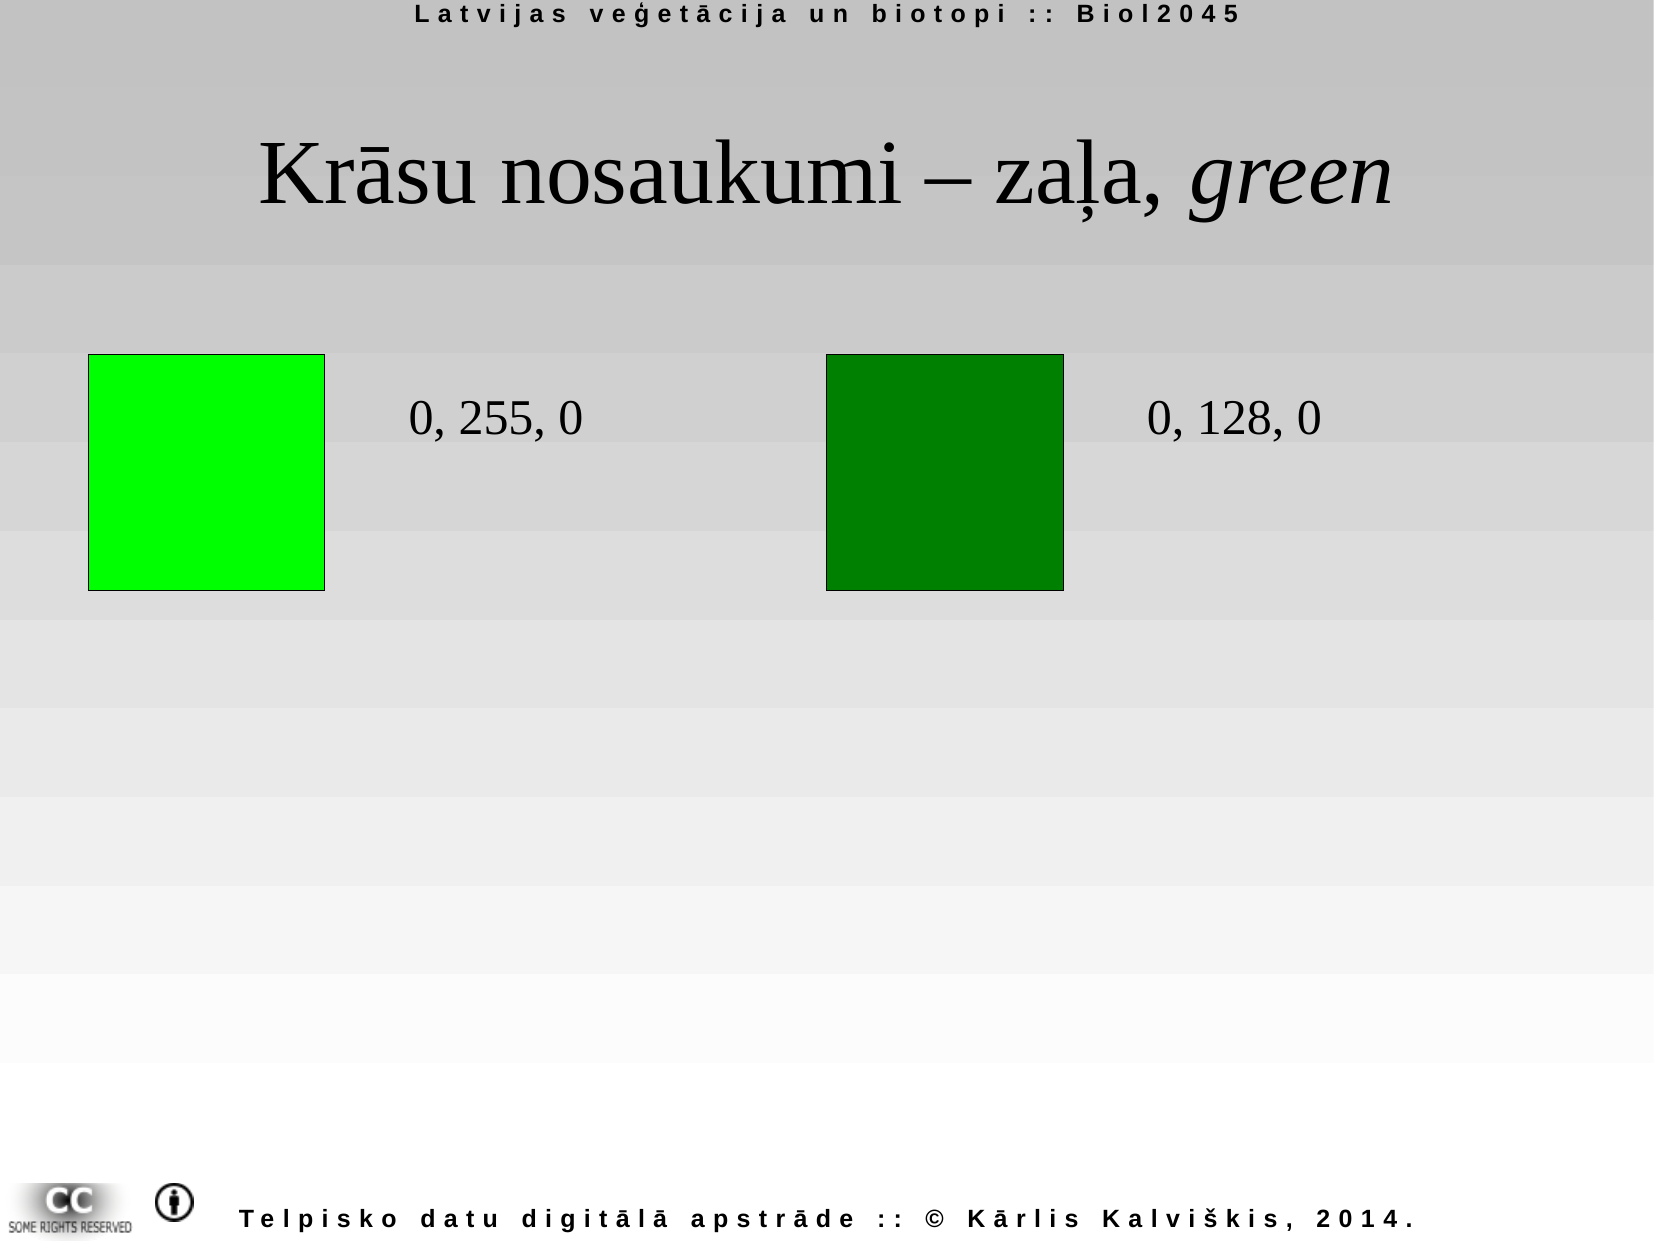

# Krāsu nosaukumi – zaļa, green
0, 255, 0
0, 128, 0